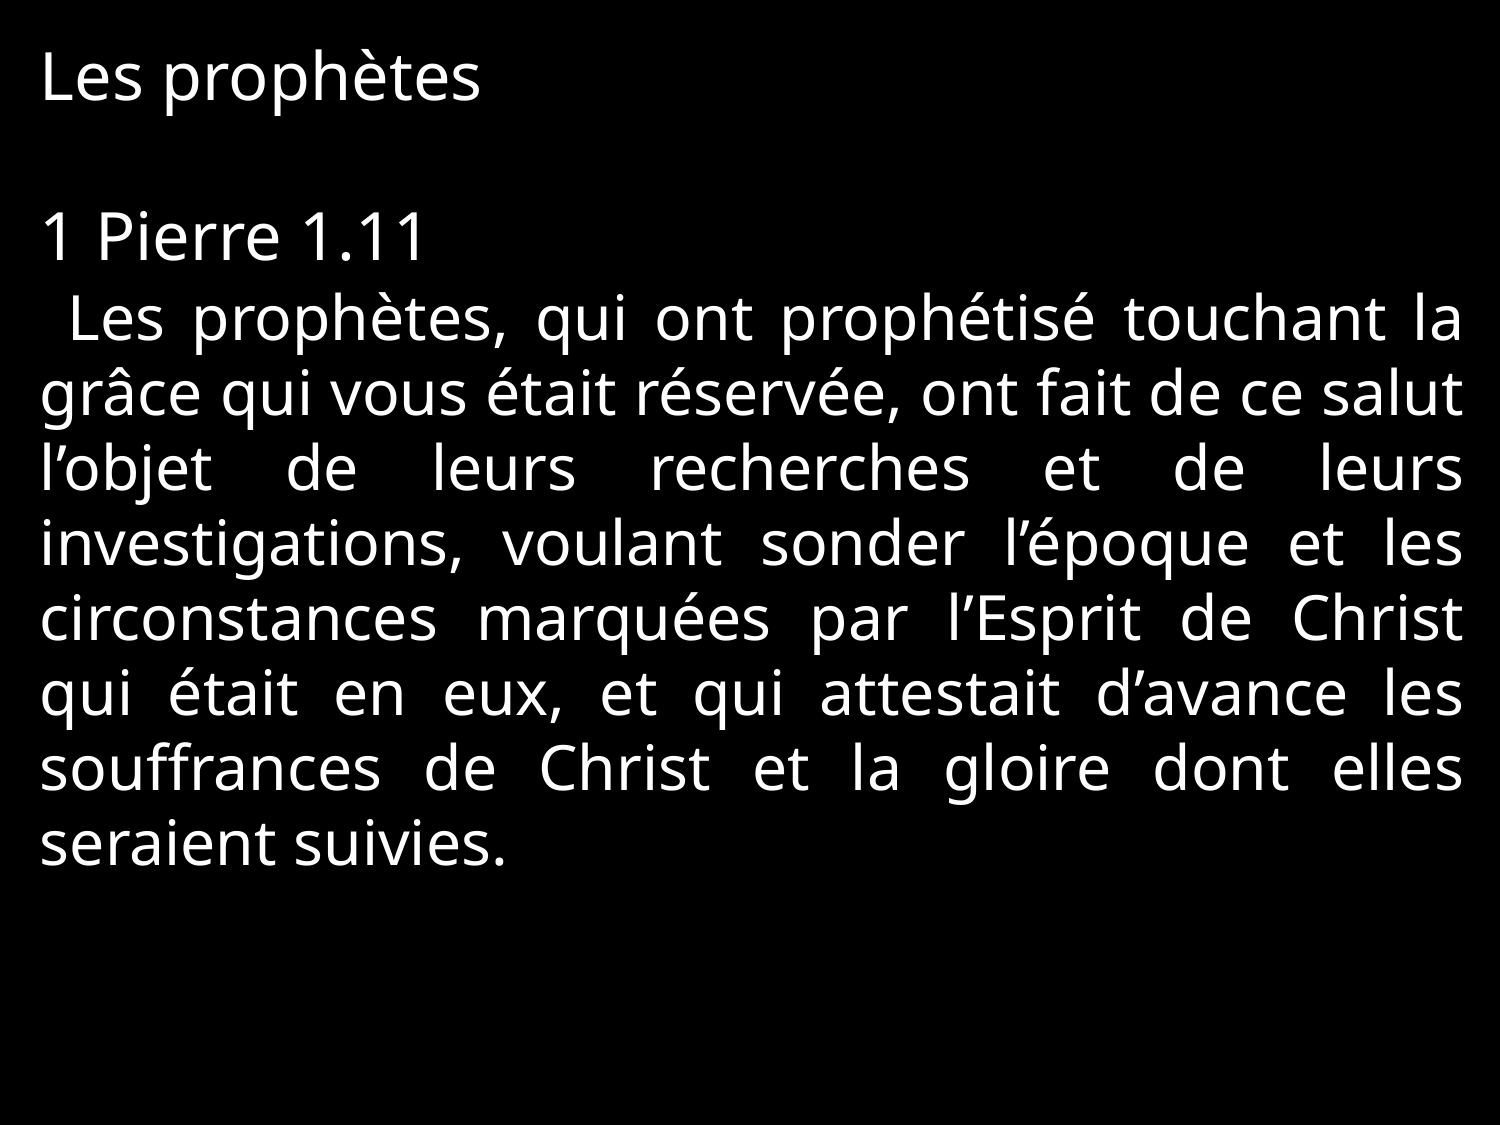

Les prophètes
1 Pierre 1.11
 Les prophètes, qui ont prophétisé touchant la grâce qui vous était réservée, ont fait de ce salut l’objet de leurs recherches et de leurs investigations, voulant sonder l’époque et les circonstances marquées par l’Esprit de Christ qui était en eux, et qui attestait d’avance les souffrances de Christ et la gloire dont elles seraient suivies.